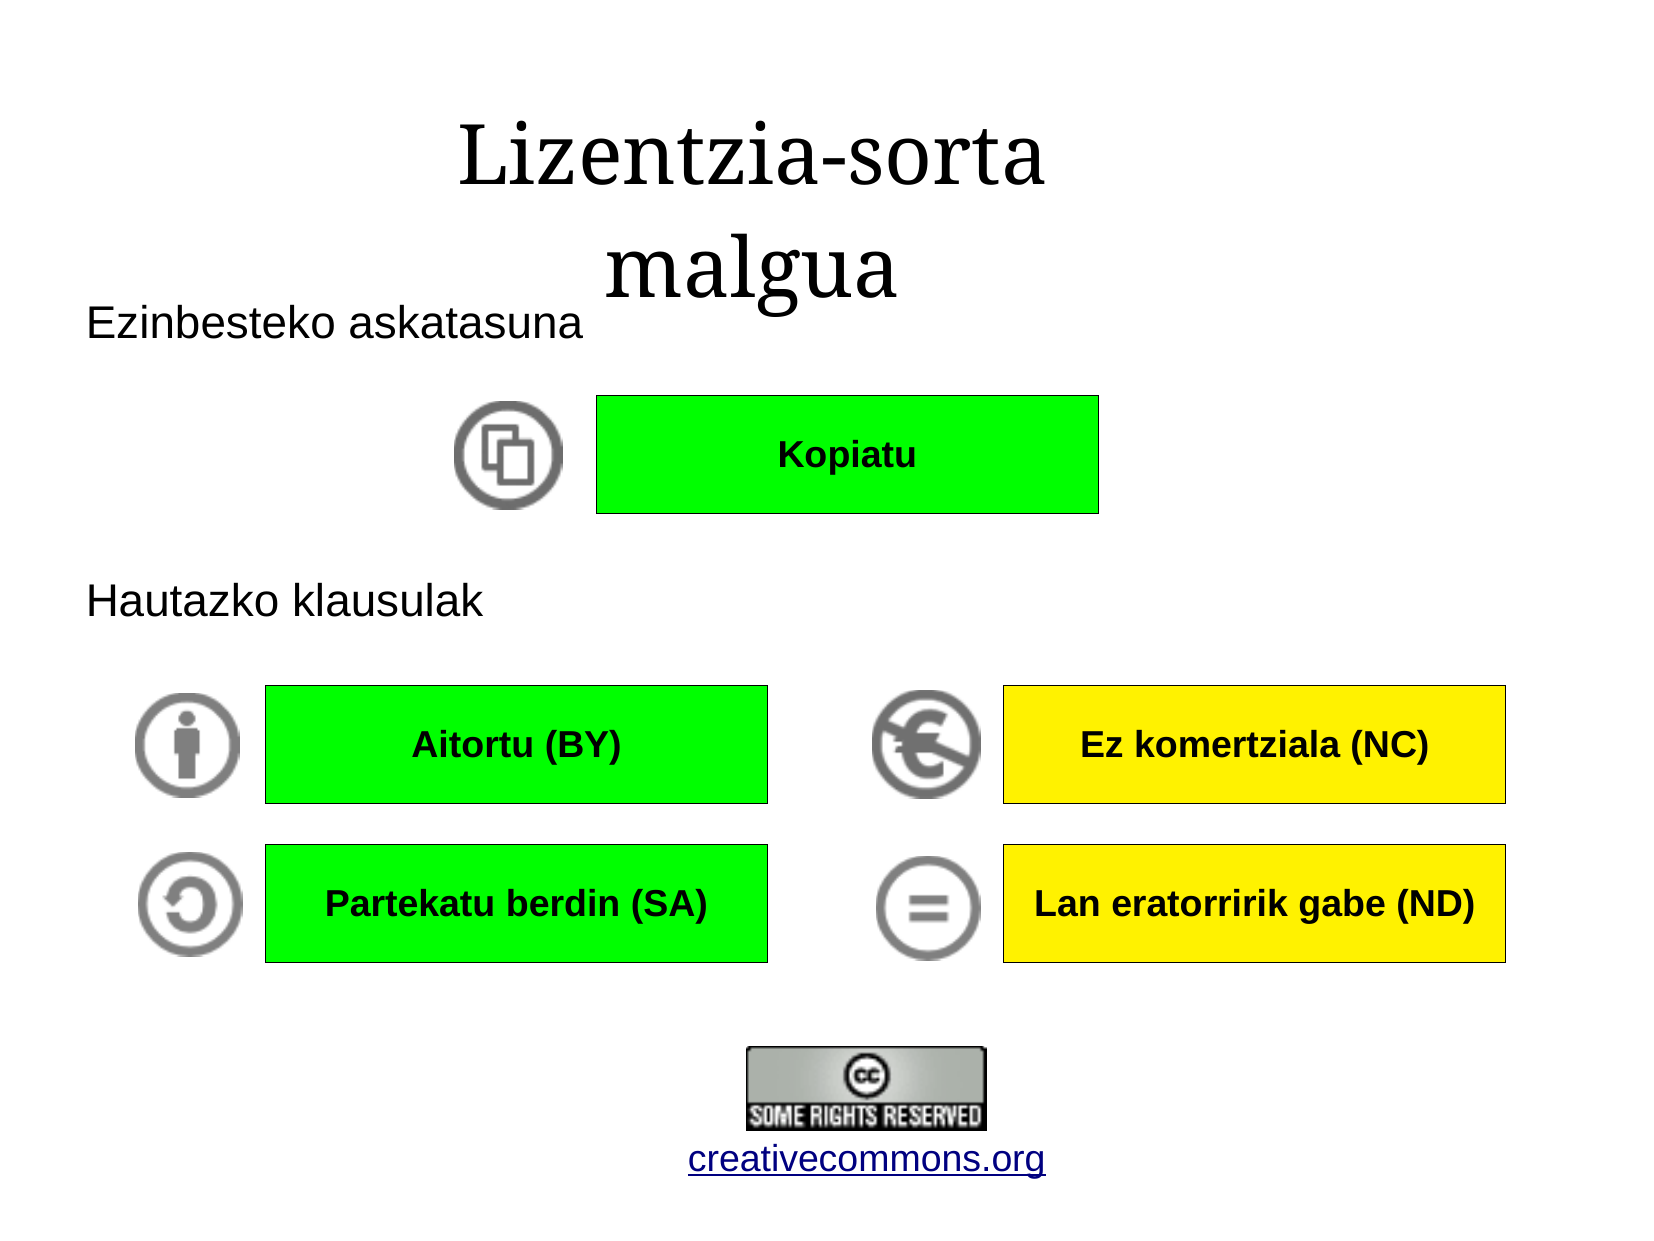

Lizentzia-sorta malgua
Ezinbesteko askatasuna
Kopiatu
Hautazko klausulak
Aitortu (BY)
Ez komertziala (NC)
Partekatu berdin (SA)
Lan eratorririk gabe (ND)
creativecommons.org